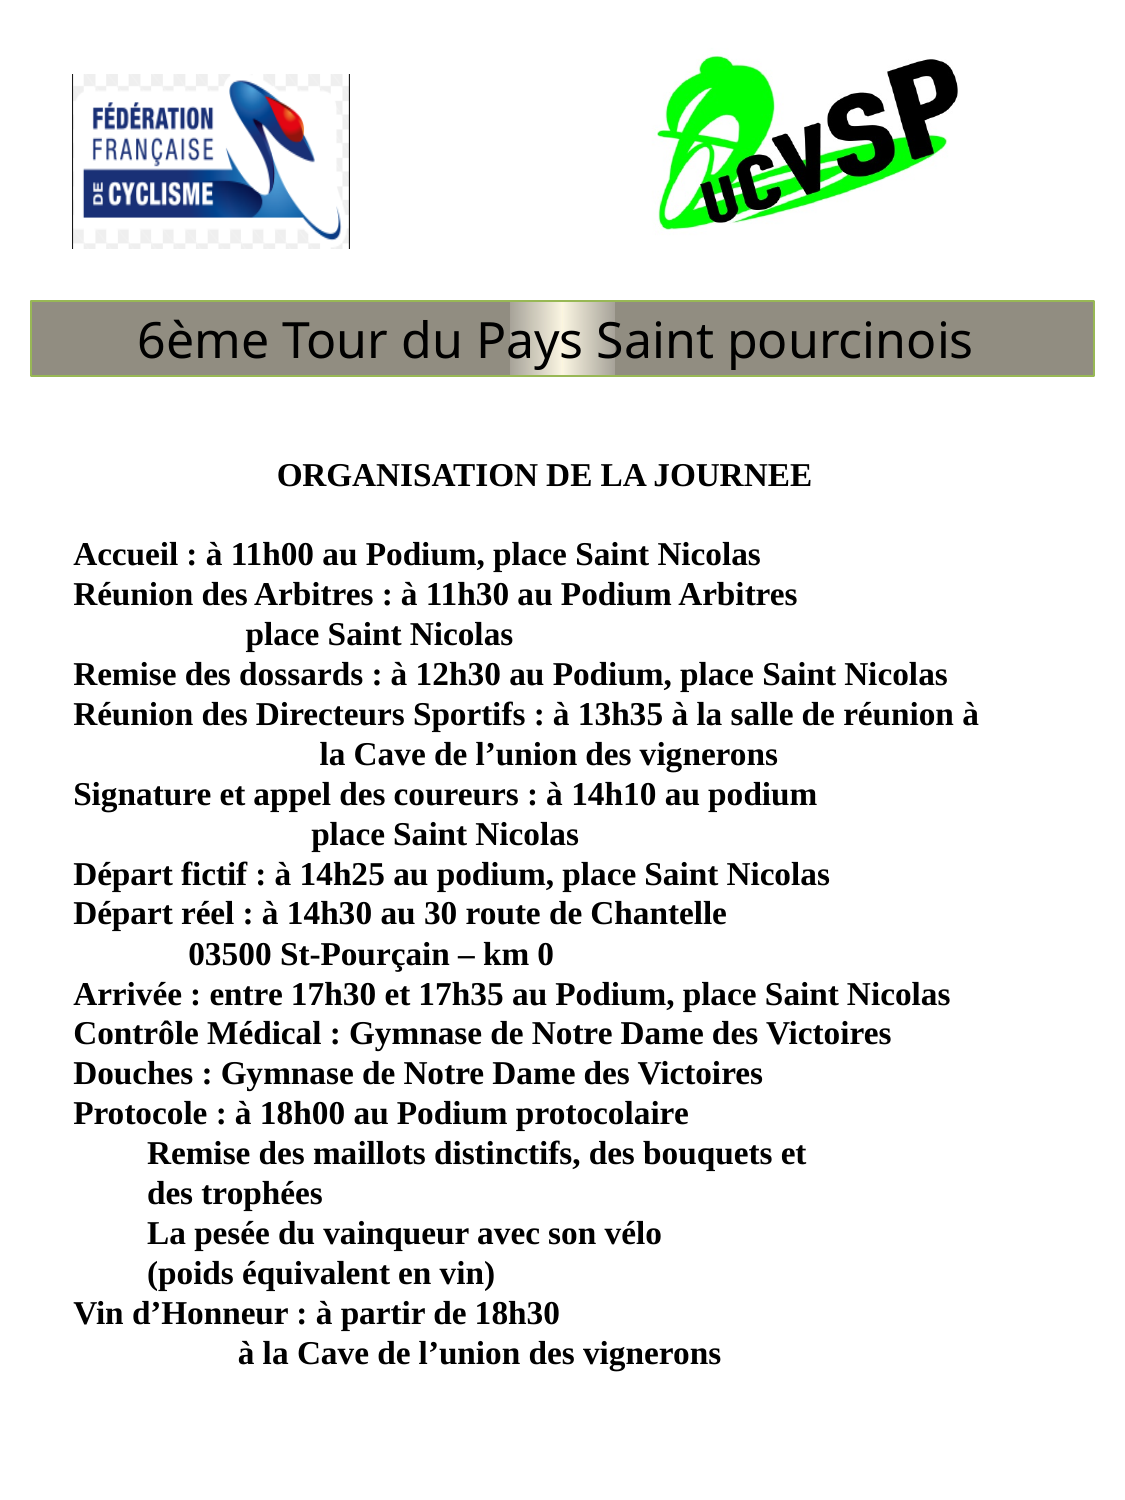

6ème Tour du Pays Saint pourcinois
ORGANISATION DE LA JOURNEE
Accueil : à 11h00 au Podium, place Saint Nicolas
Réunion des Arbitres : à 11h30 au Podium Arbitres
		 place Saint Nicolas
Remise des dossards : à 12h30 au Podium, place Saint Nicolas
Réunion des Directeurs Sportifs : à 13h35 à la salle de réunion à
			 la Cave de l’union des vignerons
Signature et appel des coureurs : à 14h10 au podium
			 place Saint Nicolas
Départ fictif : à 14h25 au podium, place Saint Nicolas
Départ réel : à 14h30 au 30 route de Chantelle
	 03500 St-Pourçain – km 0
Arrivée : entre 17h30 et 17h35 au Podium, place Saint Nicolas
Contrôle Médical : Gymnase de Notre Dame des Victoires
Douches : Gymnase de Notre Dame des Victoires
Protocole : à 18h00 au Podium protocolaire
	Remise des maillots distinctifs, des bouquets et
	des trophées
	La pesée du vainqueur avec son vélo
	(poids équivalent en vin)
Vin d’Honneur : à partir de 18h30
	 à la Cave de l’union des vignerons